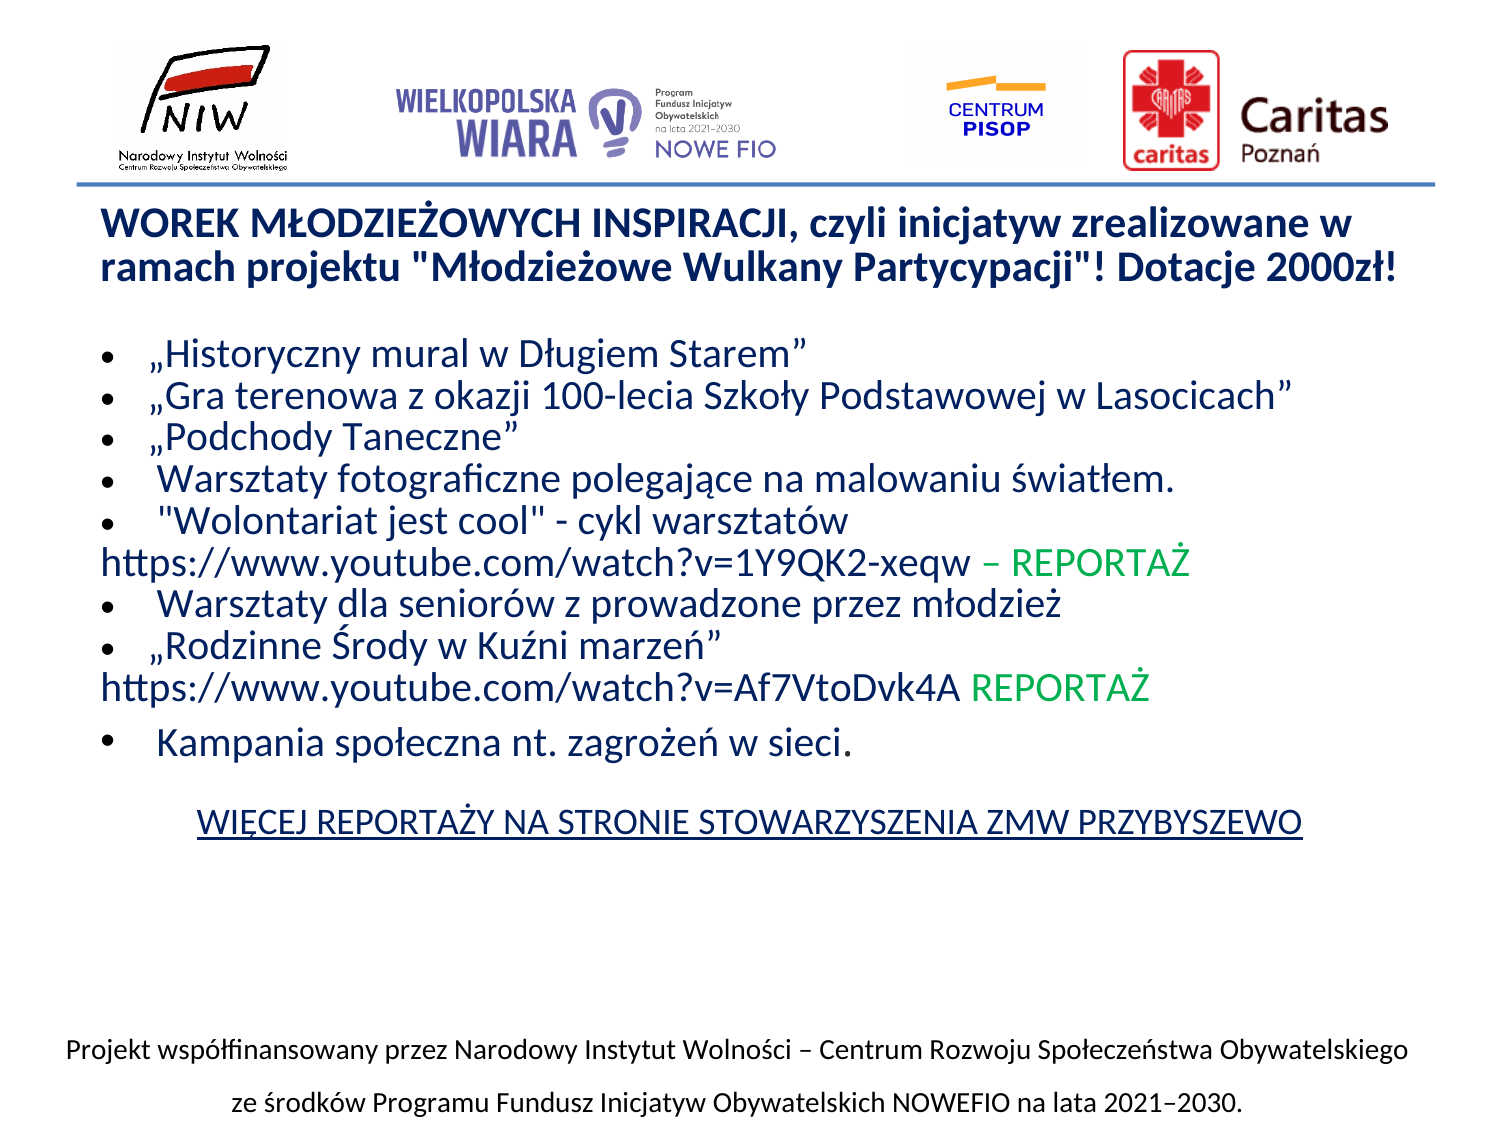

WOREK MŁODZIEŻOWYCH INSPIRACJI, czyli inicjatyw zrealizowane w ramach projektu "Młodzieżowe Wulkany Partycypacji"! Dotacje 2000zł!
„Historyczny mural w Długiem Starem”
„Gra terenowa z okazji 100-lecia Szkoły Podstawowej w Lasocicach”
„Podchody Taneczne”
Warsztaty fotograficzne polegające na malowaniu światłem.
"Wolontariat jest cool" - cykl warsztatów
https://www.youtube.com/watch?v=1Y9QK2-xeqw – REPORTAŻ
Warsztaty dla seniorów z prowadzone przez młodzież
„Rodzinne Środy w Kuźni marzeń”
https://www.youtube.com/watch?v=Af7VtoDvk4A REPORTAŻ
Kampania społeczna nt. zagrożeń w sieci.
WIĘCEJ REPORTAŻY NA STRONIE STOWARZYSZENIA ZMW PRZYBYSZEWO